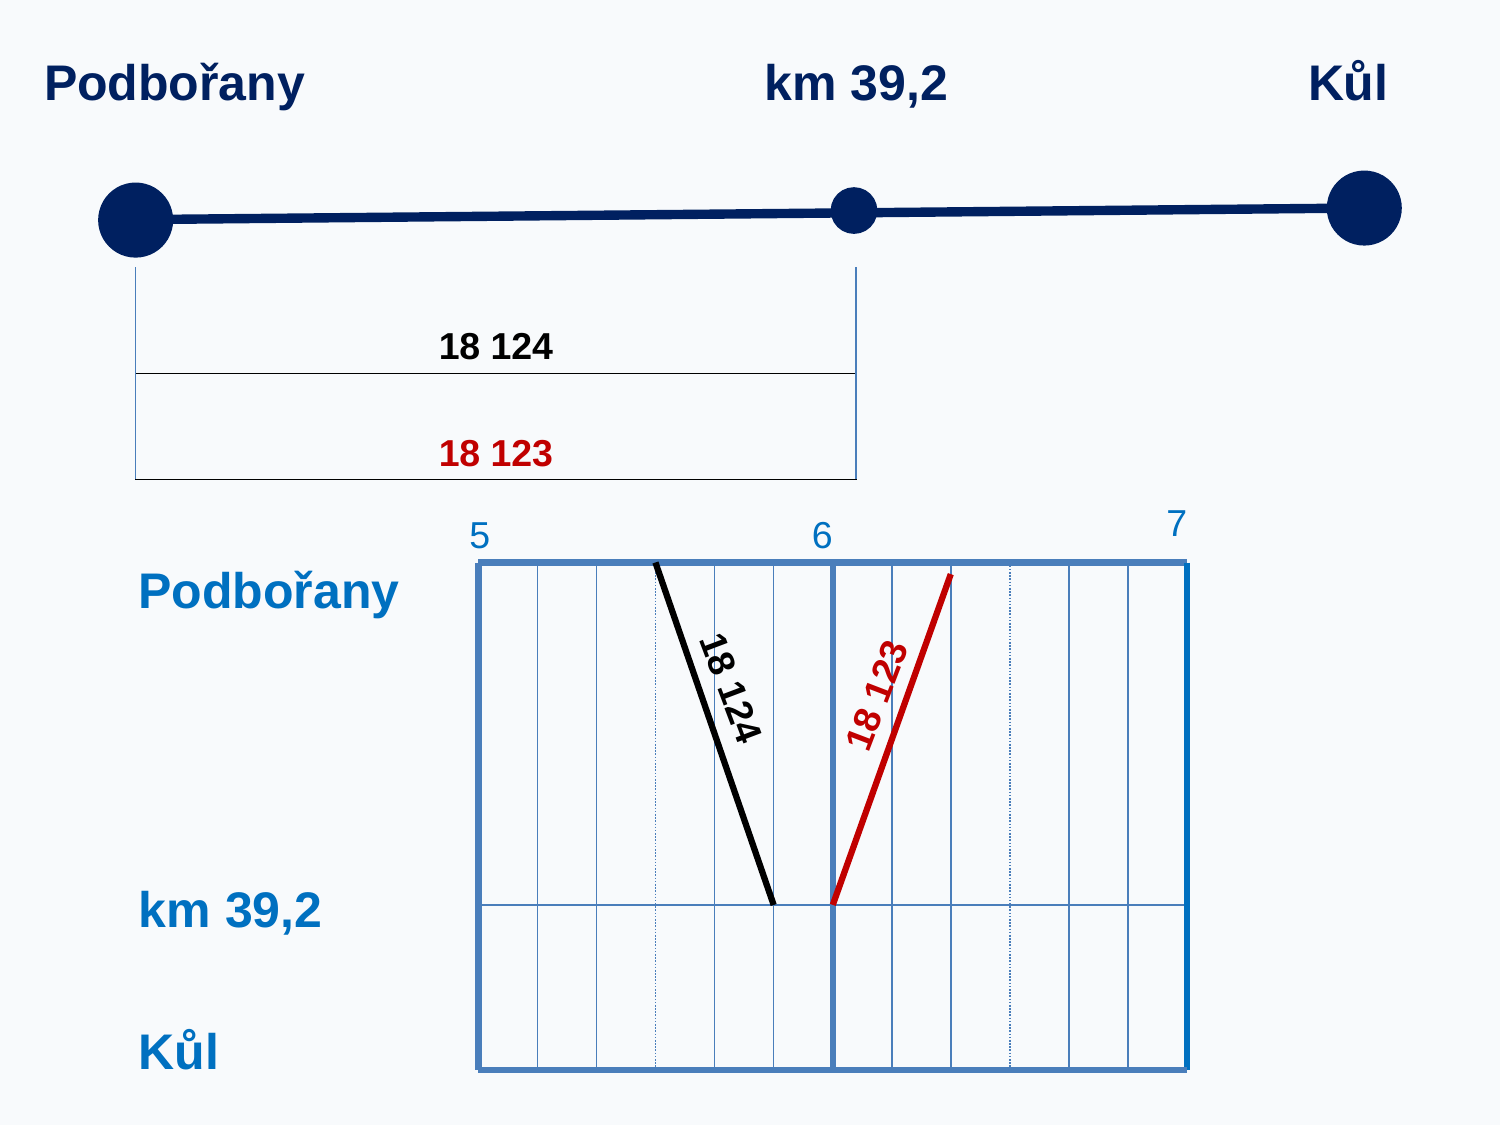

Podbořany
km 39,2
Kůl
18 124
18 123
7
5
6
Podbořany
18 123
18 124
km 39,2
Kůl